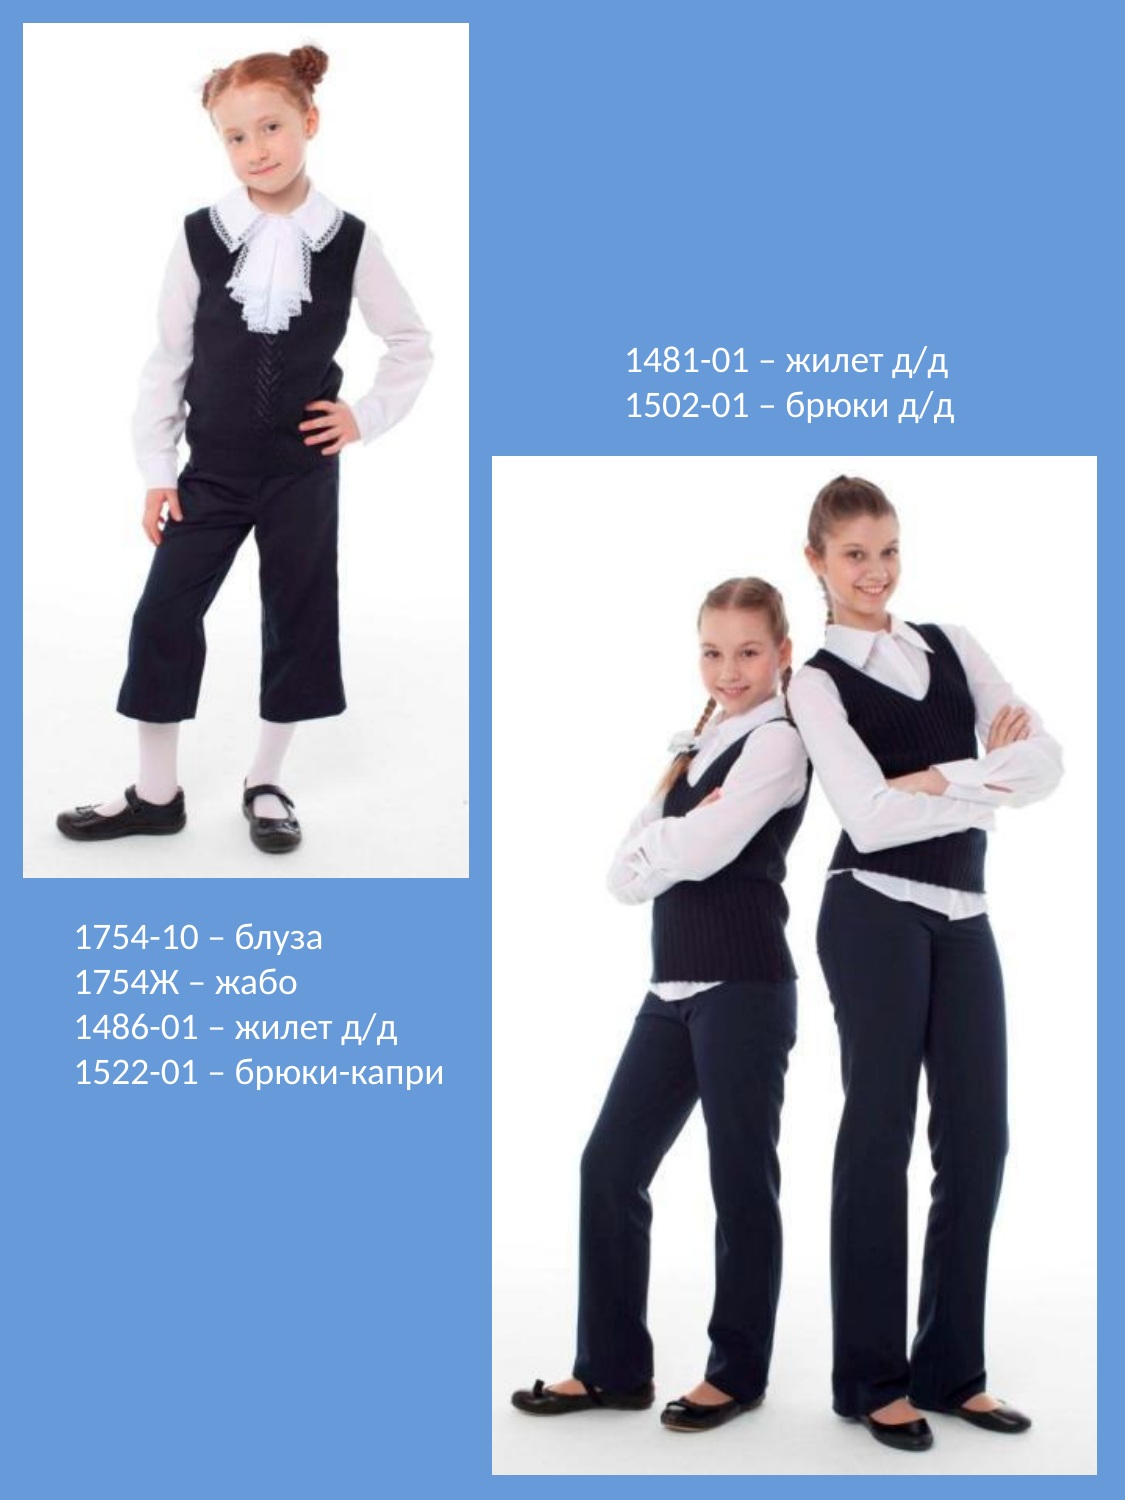

1481-01 – жилет д/д
1502-01 – брюки д/д
1754-10 – блуза
1754Ж – жабо
1486-01 – жилет д/д
1522-01 – брюки-капри